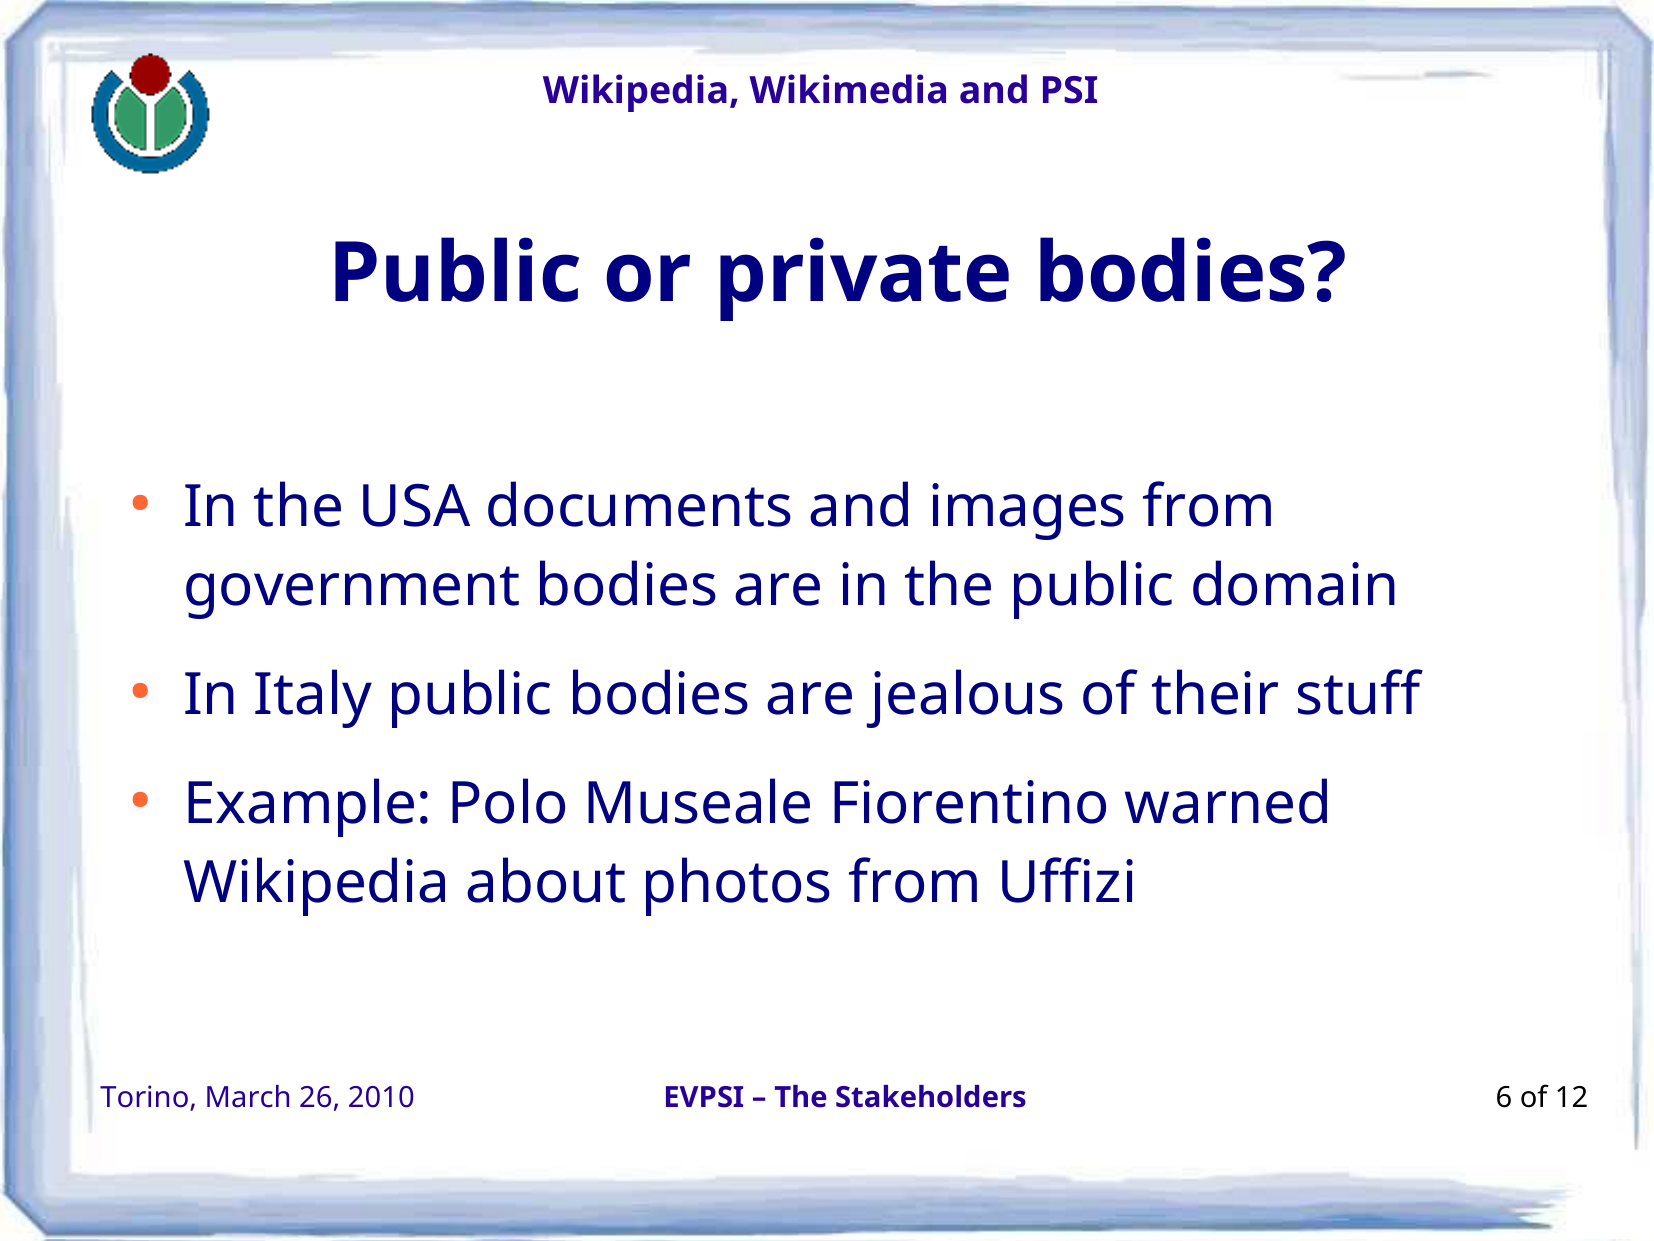

# Wikipedia, Wikimedia and PSI
Public or private bodies?
In the USA documents and images from government bodies are in the public domain
In Italy public bodies are jealous of their stuff
Example: Polo Museale Fiorentino warned Wikipedia about photos from Uffizi
26 marzo 2010
EVPSI, Torino
6